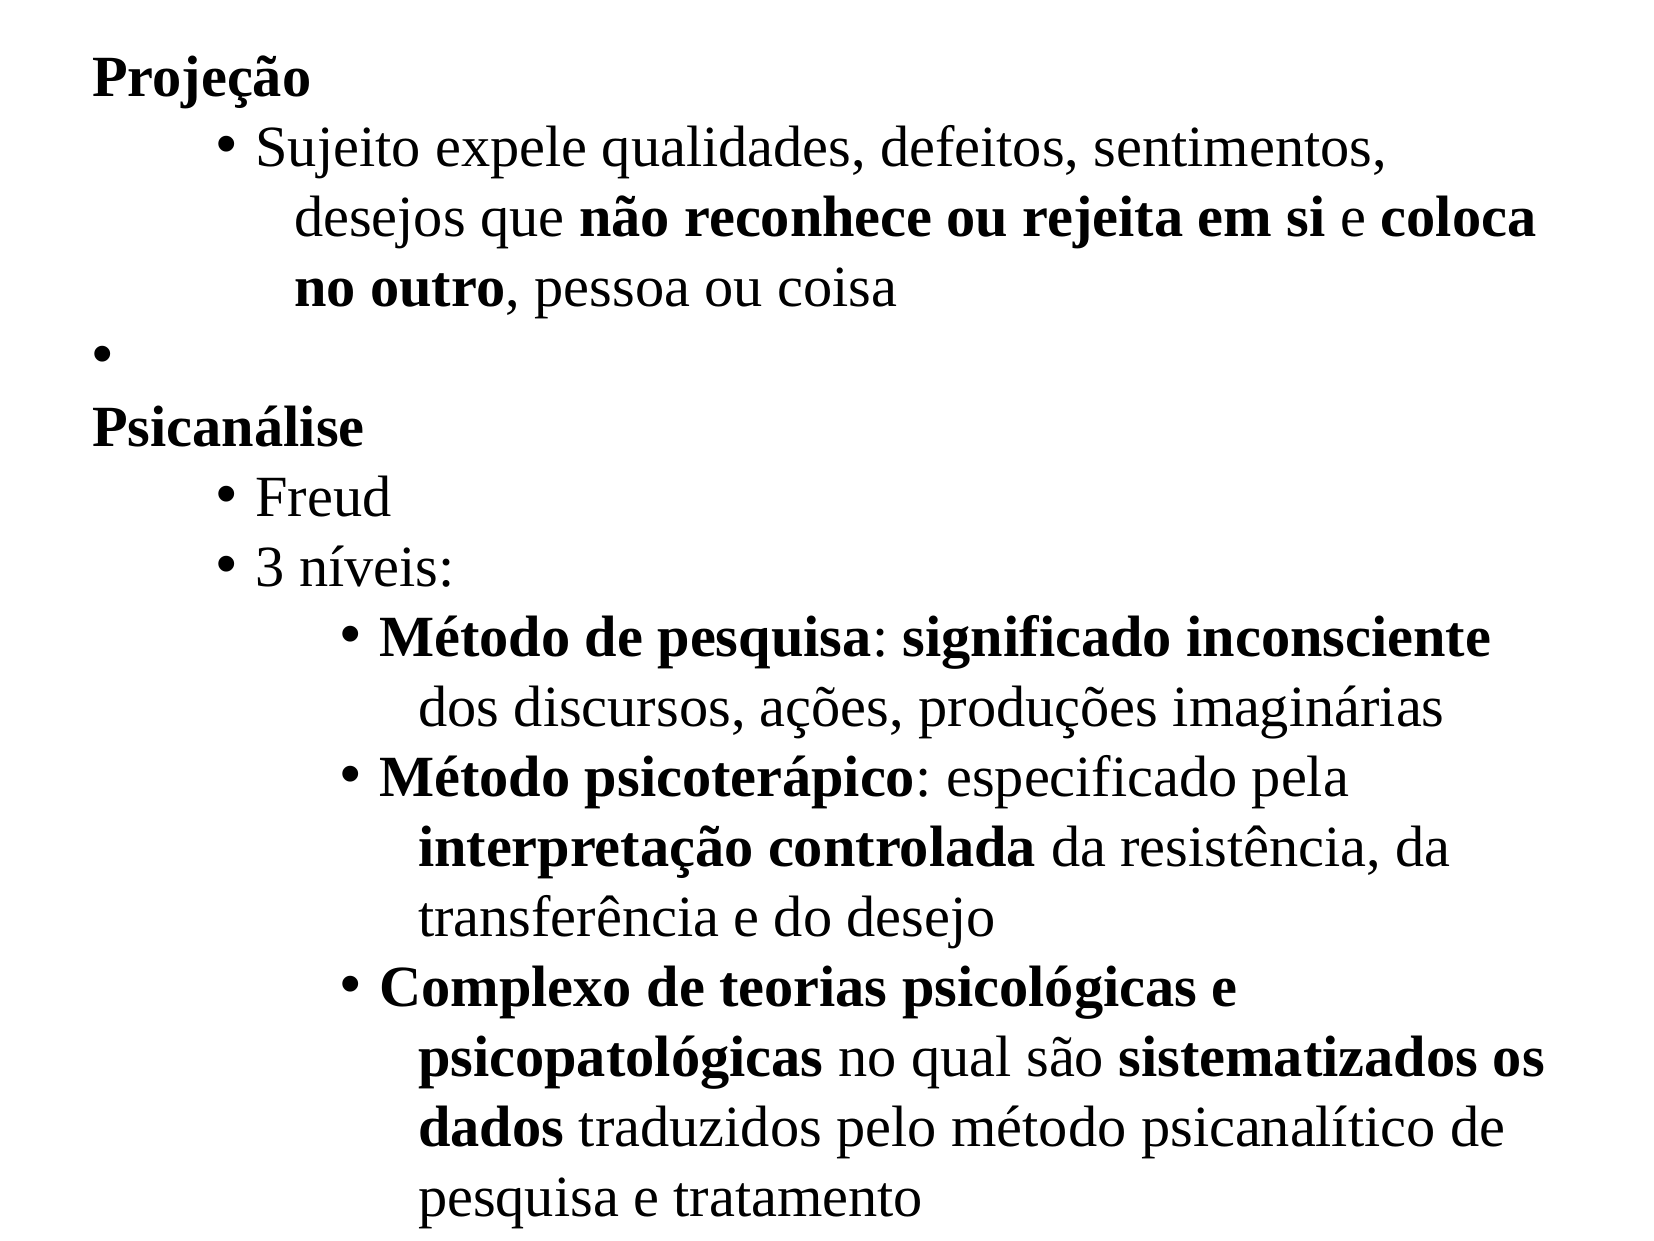

Projeção
Sujeito expele qualidades, defeitos, sentimentos, desejos que não reconhece ou rejeita em si e coloca no outro, pessoa ou coisa
Psicanálise
Freud
3 níveis:
Método de pesquisa: significado inconsciente dos discursos, ações, produções imaginárias
Método psicoterápico: especificado pela interpretação controlada da resistência, da transferência e do desejo
Complexo de teorias psicológicas e psicopatológicas no qual são sistematizados os dados traduzidos pelo método psicanalítico de pesquisa e tratamento